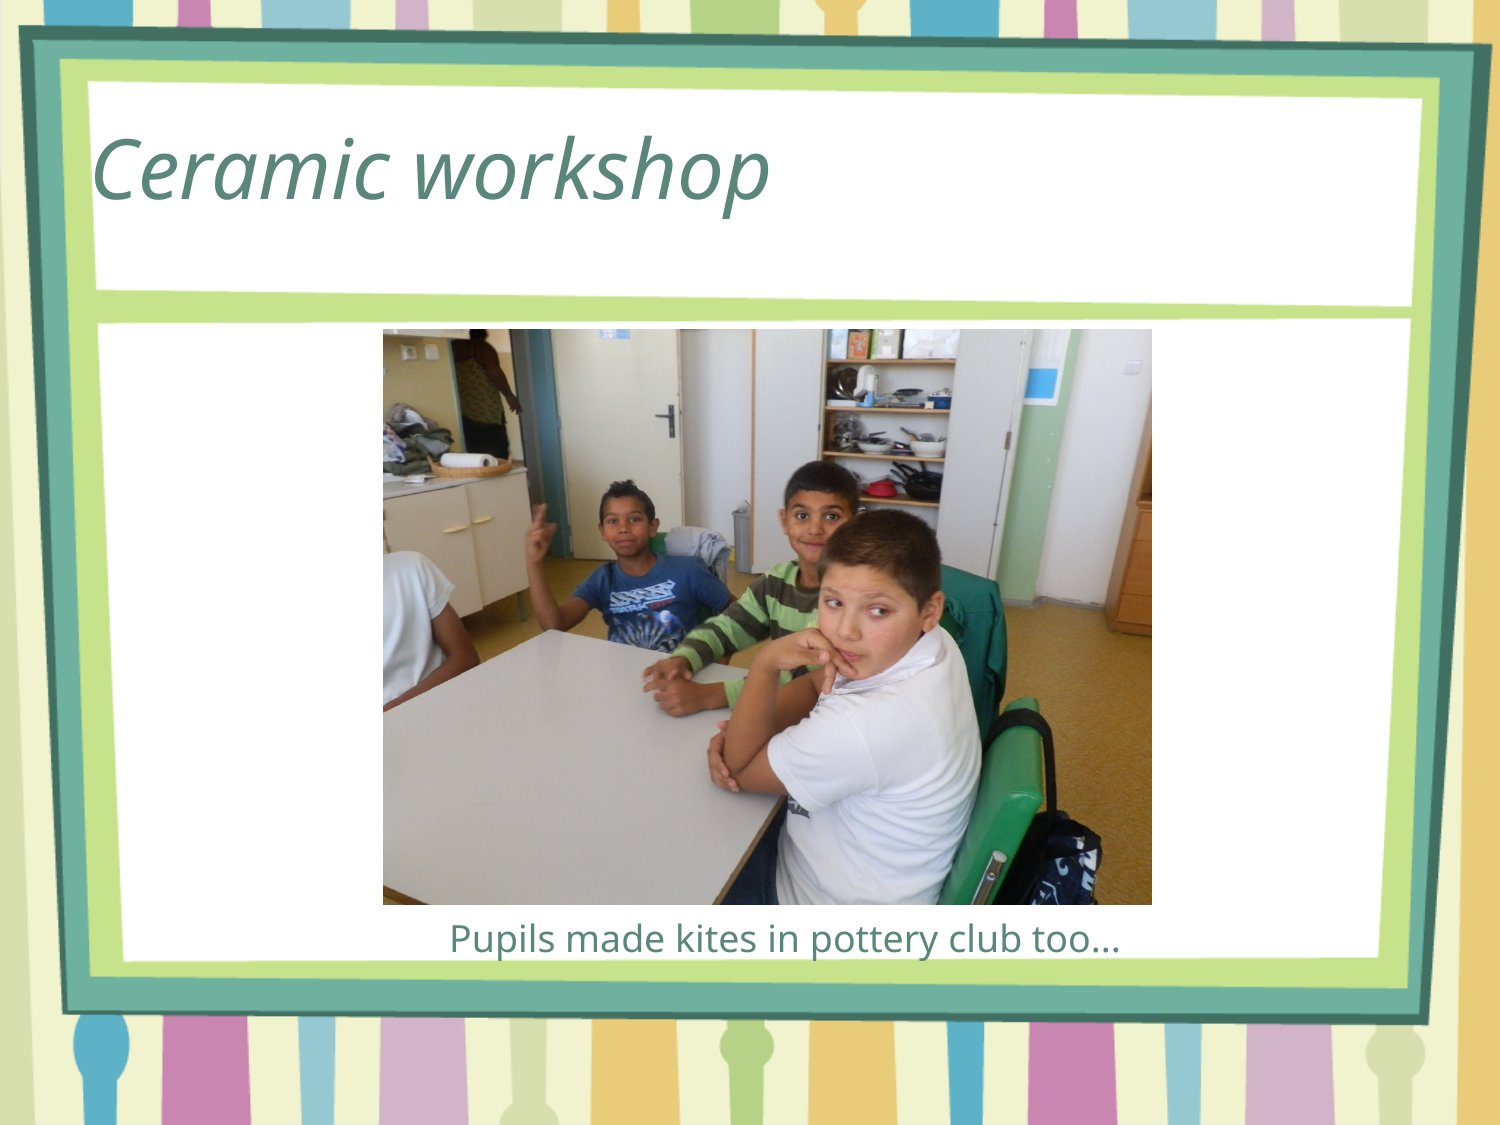

# Ceramic workshop
Pupils made kites in pottery club too...